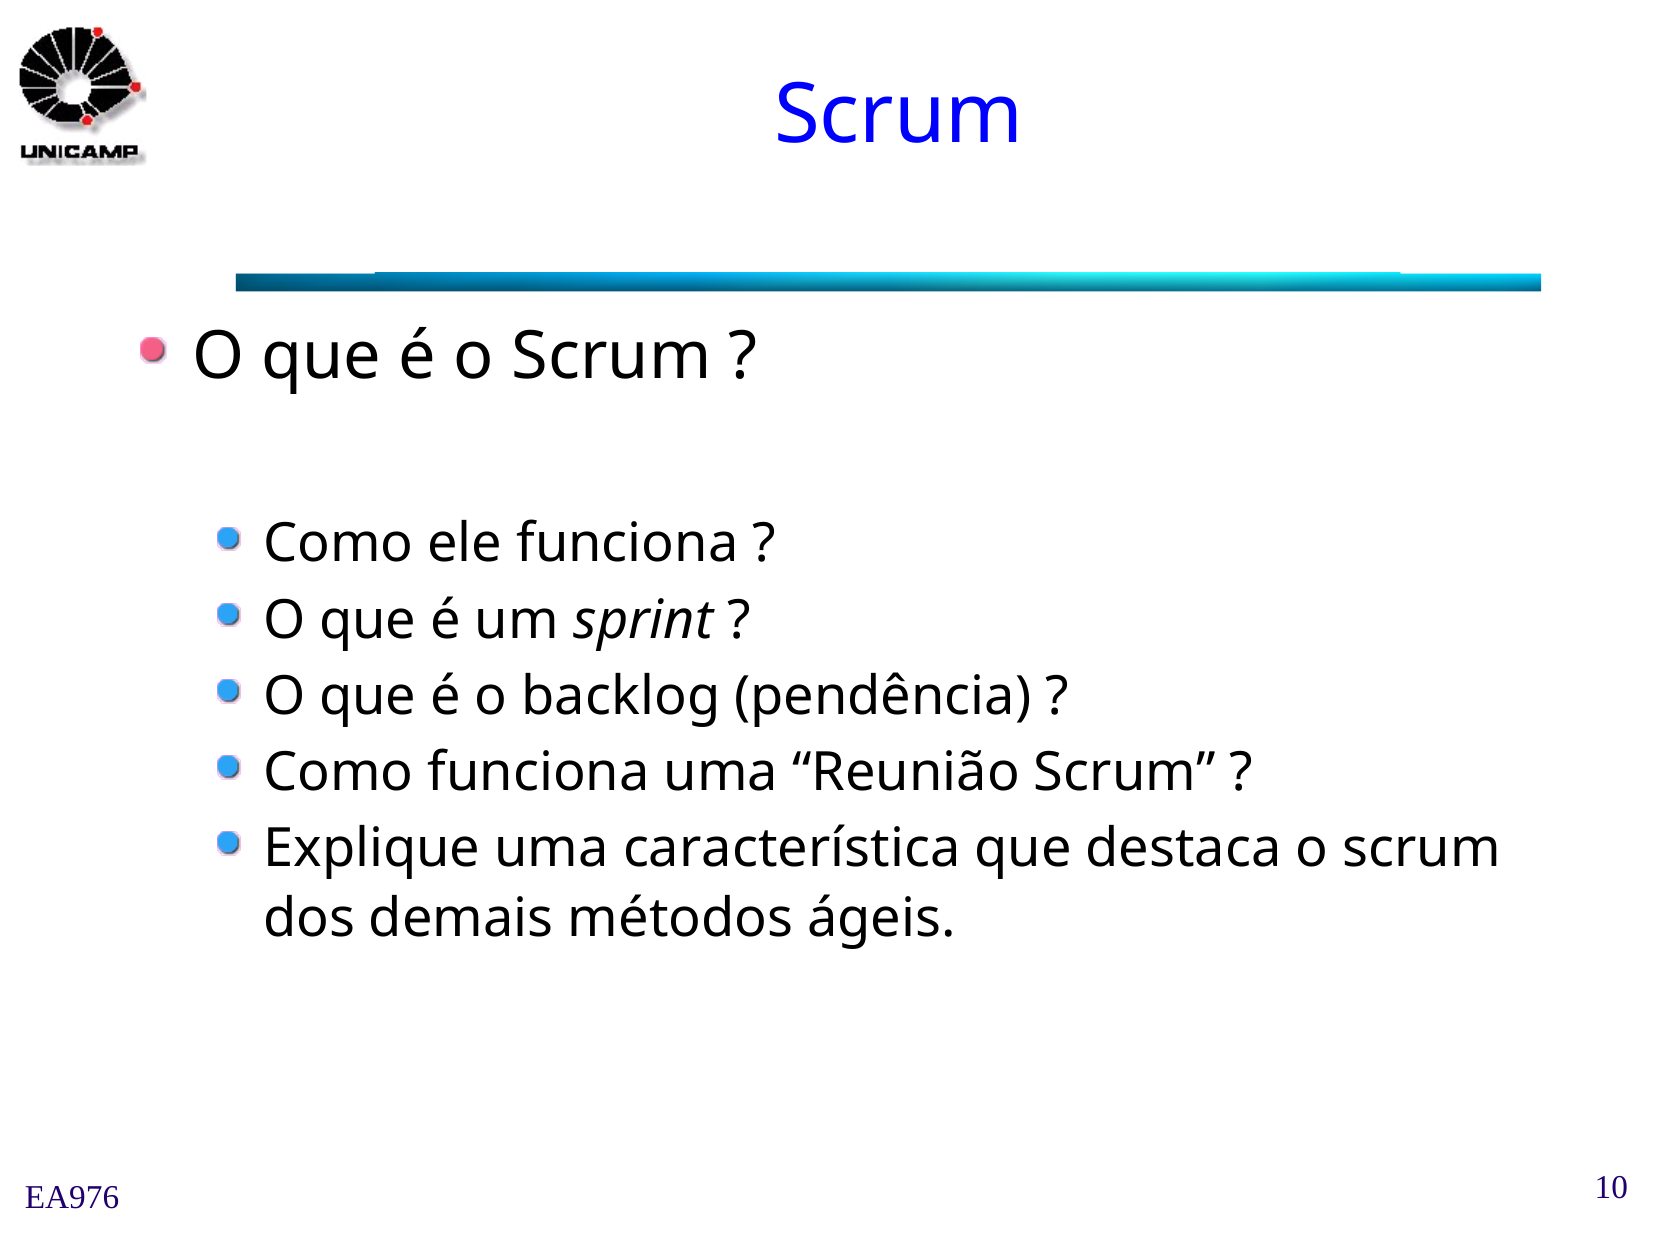

# Scrum
O que é o Scrum ?
Como ele funciona ?
O que é um sprint ?
O que é o backlog (pendência) ?
Como funciona uma “Reunião Scrum” ?
Explique uma característica que destaca o scrum dos demais métodos ágeis.
10